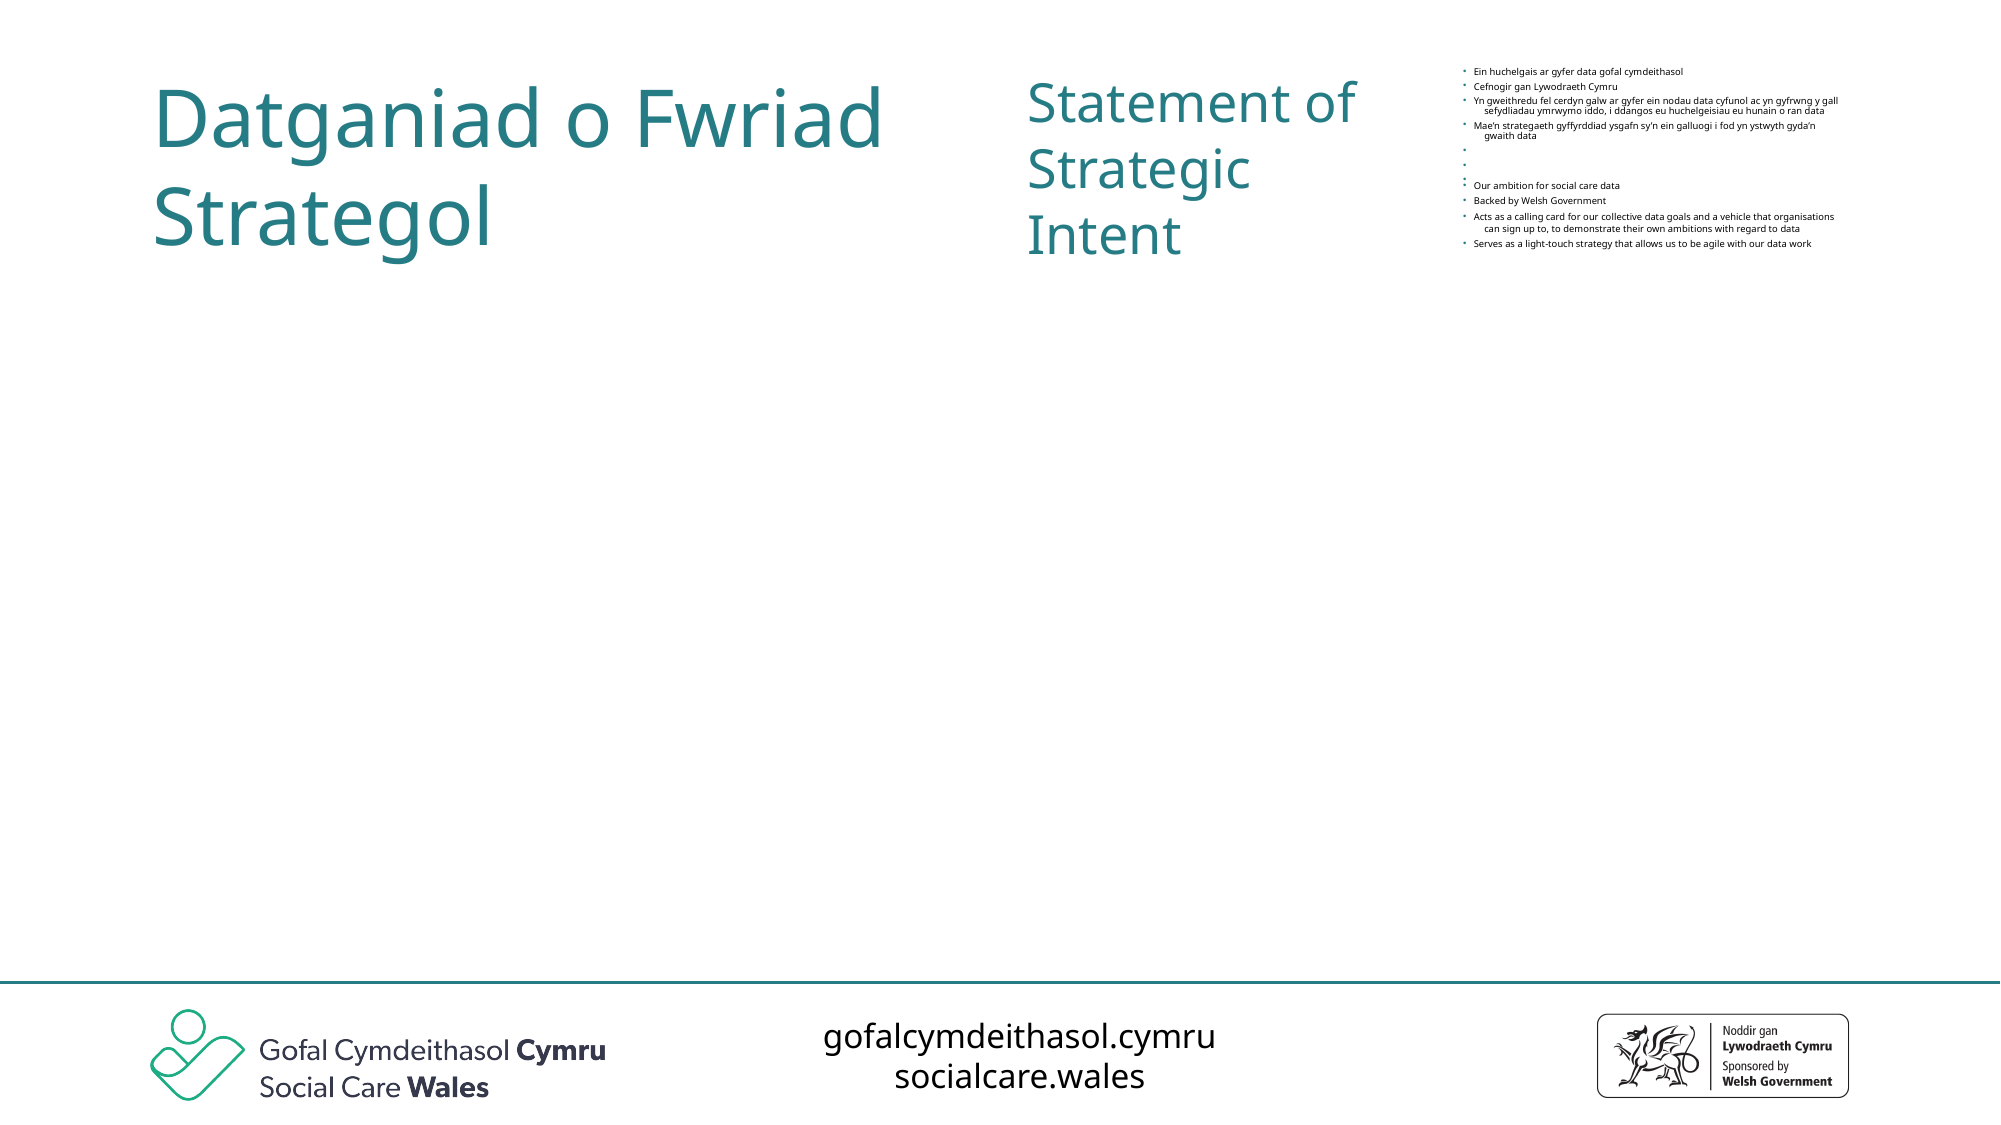

# Datganiad o Fwriad Strategol
Statement of Strategic Intent
Ein huchelgais ar gyfer data gofal cymdeithasol
Cefnogir gan Lywodraeth Cymru
Yn gweithredu fel cerdyn galw ar gyfer ein nodau data cyfunol ac yn gyfrwng y gall sefydliadau ymrwymo iddo, i ddangos eu huchelgeisiau eu hunain o ran data
Mae’n strategaeth gyffyrddiad ysgafn sy’n ein galluogi i fod yn ystwyth gyda’n gwaith data
Our ambition for social care data
Backed by Welsh Government
Acts as a calling card for our collective data goals and a vehicle that organisations can sign up to, to demonstrate their own ambitions with regard to data
Serves as a light-touch strategy that allows us to be agile with our data work